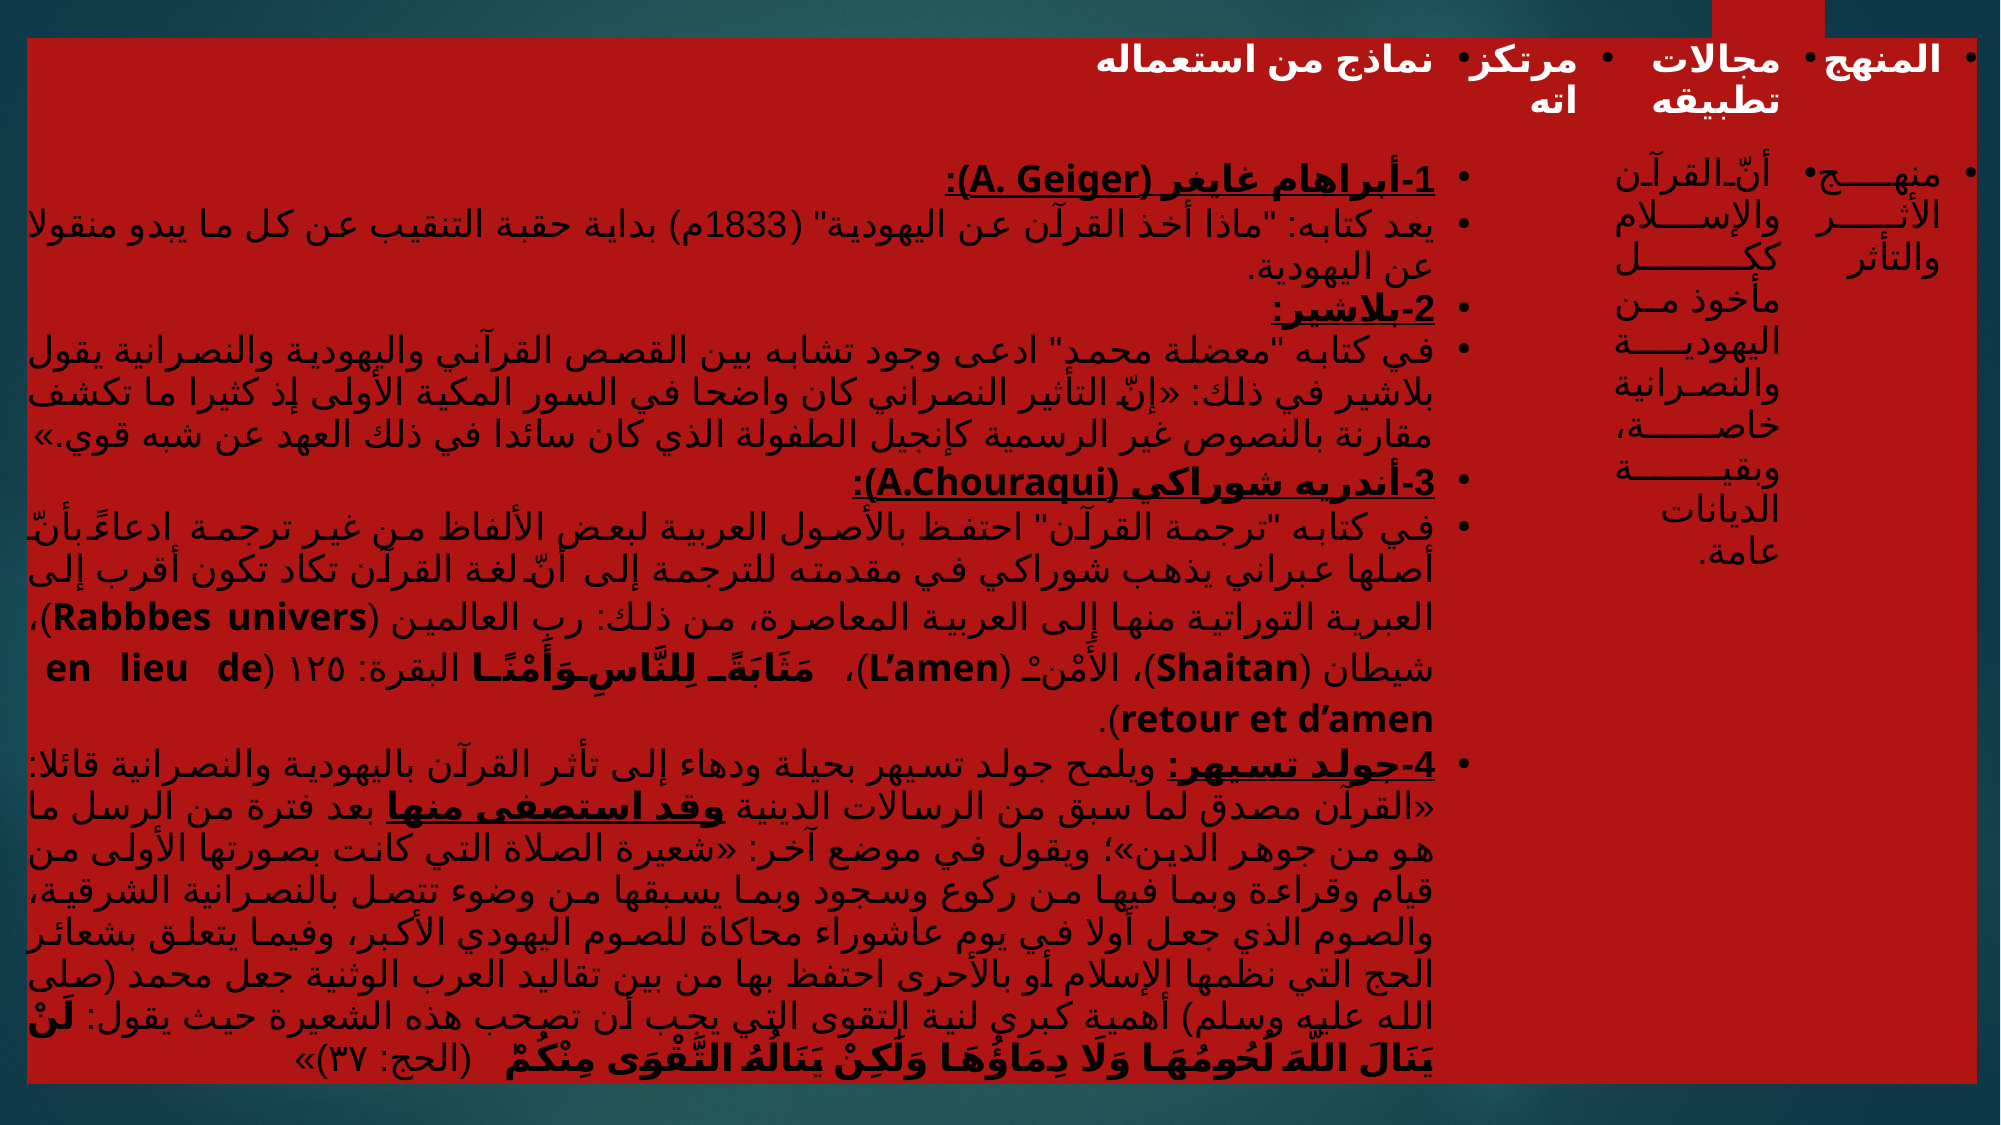

#
| نماذج من استعماله | مرتكزاته | مجالات تطبيقه | المنهج |
| --- | --- | --- | --- |
| 1-أبراهام غايغر (A. Geiger): يعد كتابه: "ماذا أخذ القرآن عن اليهودية" (1833م) بداية حقبة التنقيب عن كل ما يبدو منقولا عن اليهودية. 2-بلاشير: في كتابه "معضلة محمد" ادعى وجود تشابه بين القصص القرآني واليهودية والنصرانية يقول بلاشير في ذلك: «إنّ التأثير النصراني كان واضحا في السور المكية الأولى إذ كثيرا ما تكشف مقارنة بالنصوص غير الرسمية كإنجيل الطفولة الذي كان سائدا في ذلك العهد عن شبه قوي.» 3-أندريه شوراكي (A.Chouraqui): في كتابه "ترجمة القرآن" احتفظ بالأصول العربية لبعض الألفاظ من غير ترجمة ادعاءً بأنّ أصلها عبراني يذهب شوراكي في مقدمته للترجمة إلى أنّ لغة القرآن تكاد تكون أقرب إلى العبرية التوراتية منها إلى العربية المعاصرة، من ذلك: رب العالمين (Rabbbes univers)، شيطان (Shaitan)، الأَمْنْ (L’amen)، مَثَابَةً لِلنَّاسِ وَأَمْنًا البقرة: ١٢٥ (en lieu de retour et d’amen). 4-جولد تسيهر: ويلمح جولد تسيهر بحيلة ودهاء إلى تأثر القرآن باليهودية والنصرانية قائلا: «القرآن مصدق لما سبق من الرسالات الدينية وقد استصفى منها بعد فترة من الرسل ما هو من جوهر الدين»؛ ويقول في موضع آخر: «شعيرة الصلاة التي كانت بصورتها الأولى من قيام وقراءة وبما فيها من ركوع وسجود وبما يسبقها من وضوء تتصل بالنصرانية الشرقية، والصوم الذي جعل أولا في يوم عاشوراء محاكاة للصوم اليهودي الأكبر، وفيما يتعلق بشعائر الحج التي نظمها الإسلام أو بالأحرى احتفظ بها من بين تقاليد العرب الوثنية جعل محمد (صلى الله عليه وسلم) أهمية كبرى لنية التقوى التي يجب أن تصحب هذه الشعيرة حيث يقول: لَنْ يَنَالَ اللَّهَ لُحُومُهَا وَلَا دِمَاؤُهَا وَلَٰكِنْ يَنَالُهُ التَّقْوَىٰ مِنْكُمْ ۚ  (الحج: ٣٧)» | | أنّ القرآن والإسلام ككل مأخوذ من اليهودية والنصرانية خاصة، وبقية الديانات عامة. | منهج الأثر والتأثر |